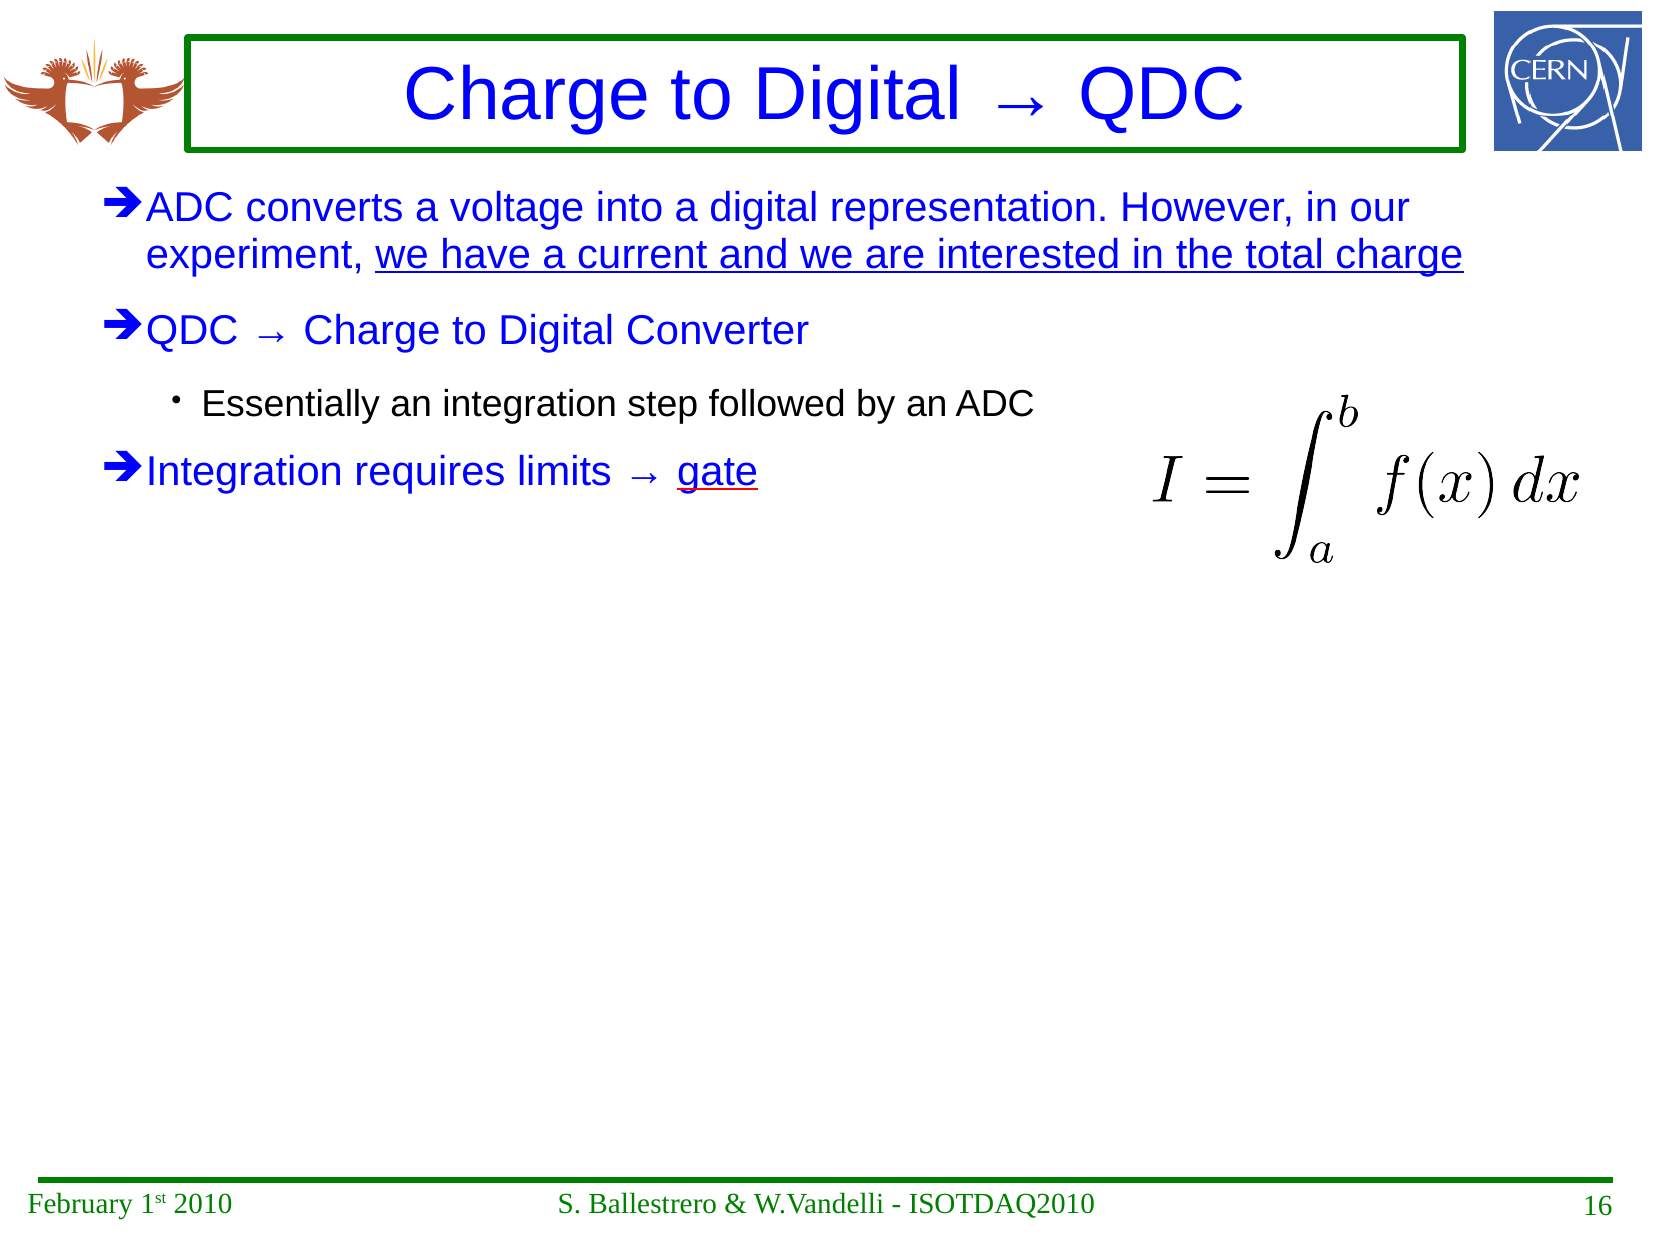

# Charge to Digital → QDC
ADC converts a voltage into a digital representation. However, in our experiment, we have a current and we are interested in the total charge
QDC → Charge to Digital Converter
Essentially an integration step followed by an ADC
Integration requires limits → gate
16